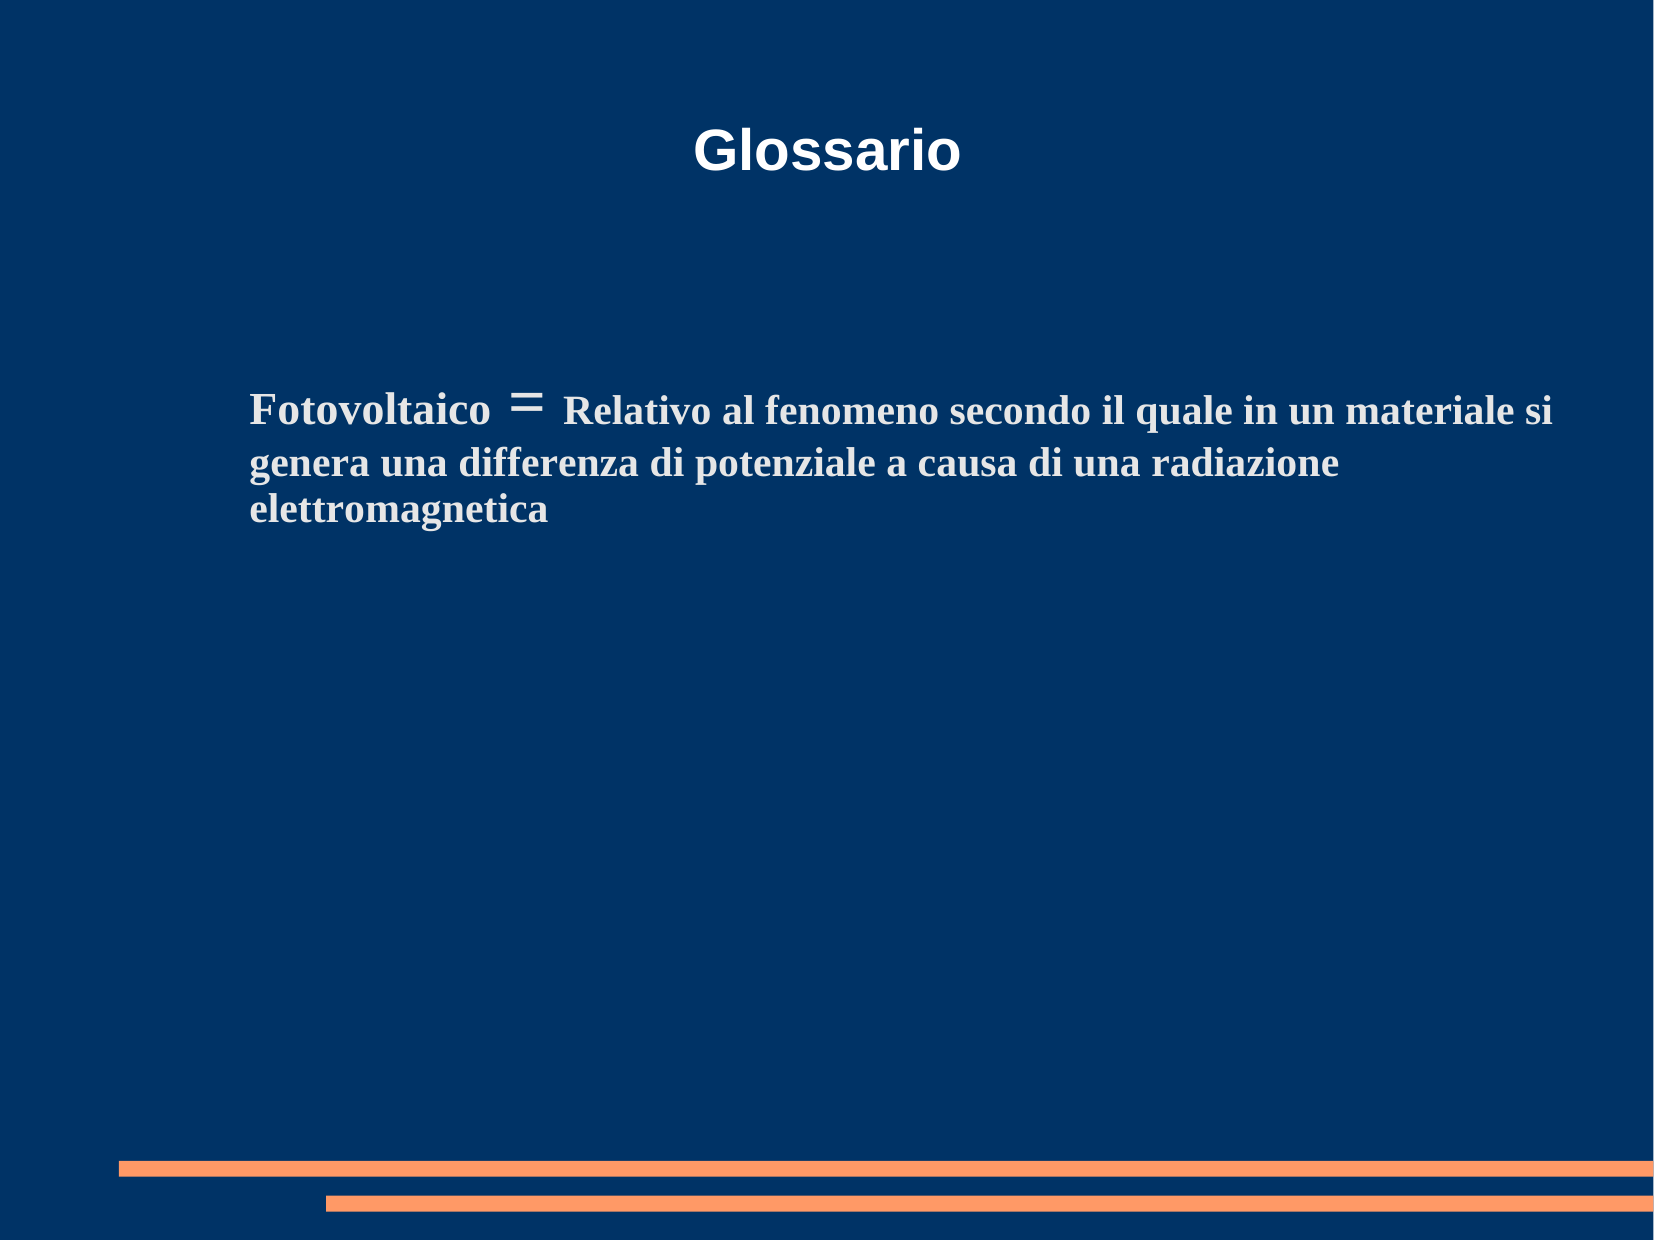

# Glossario
Fotovoltaico = Relativo al fenomeno secondo il quale in un materiale si genera una differenza di potenziale a causa di una radiazione elettromagnetica